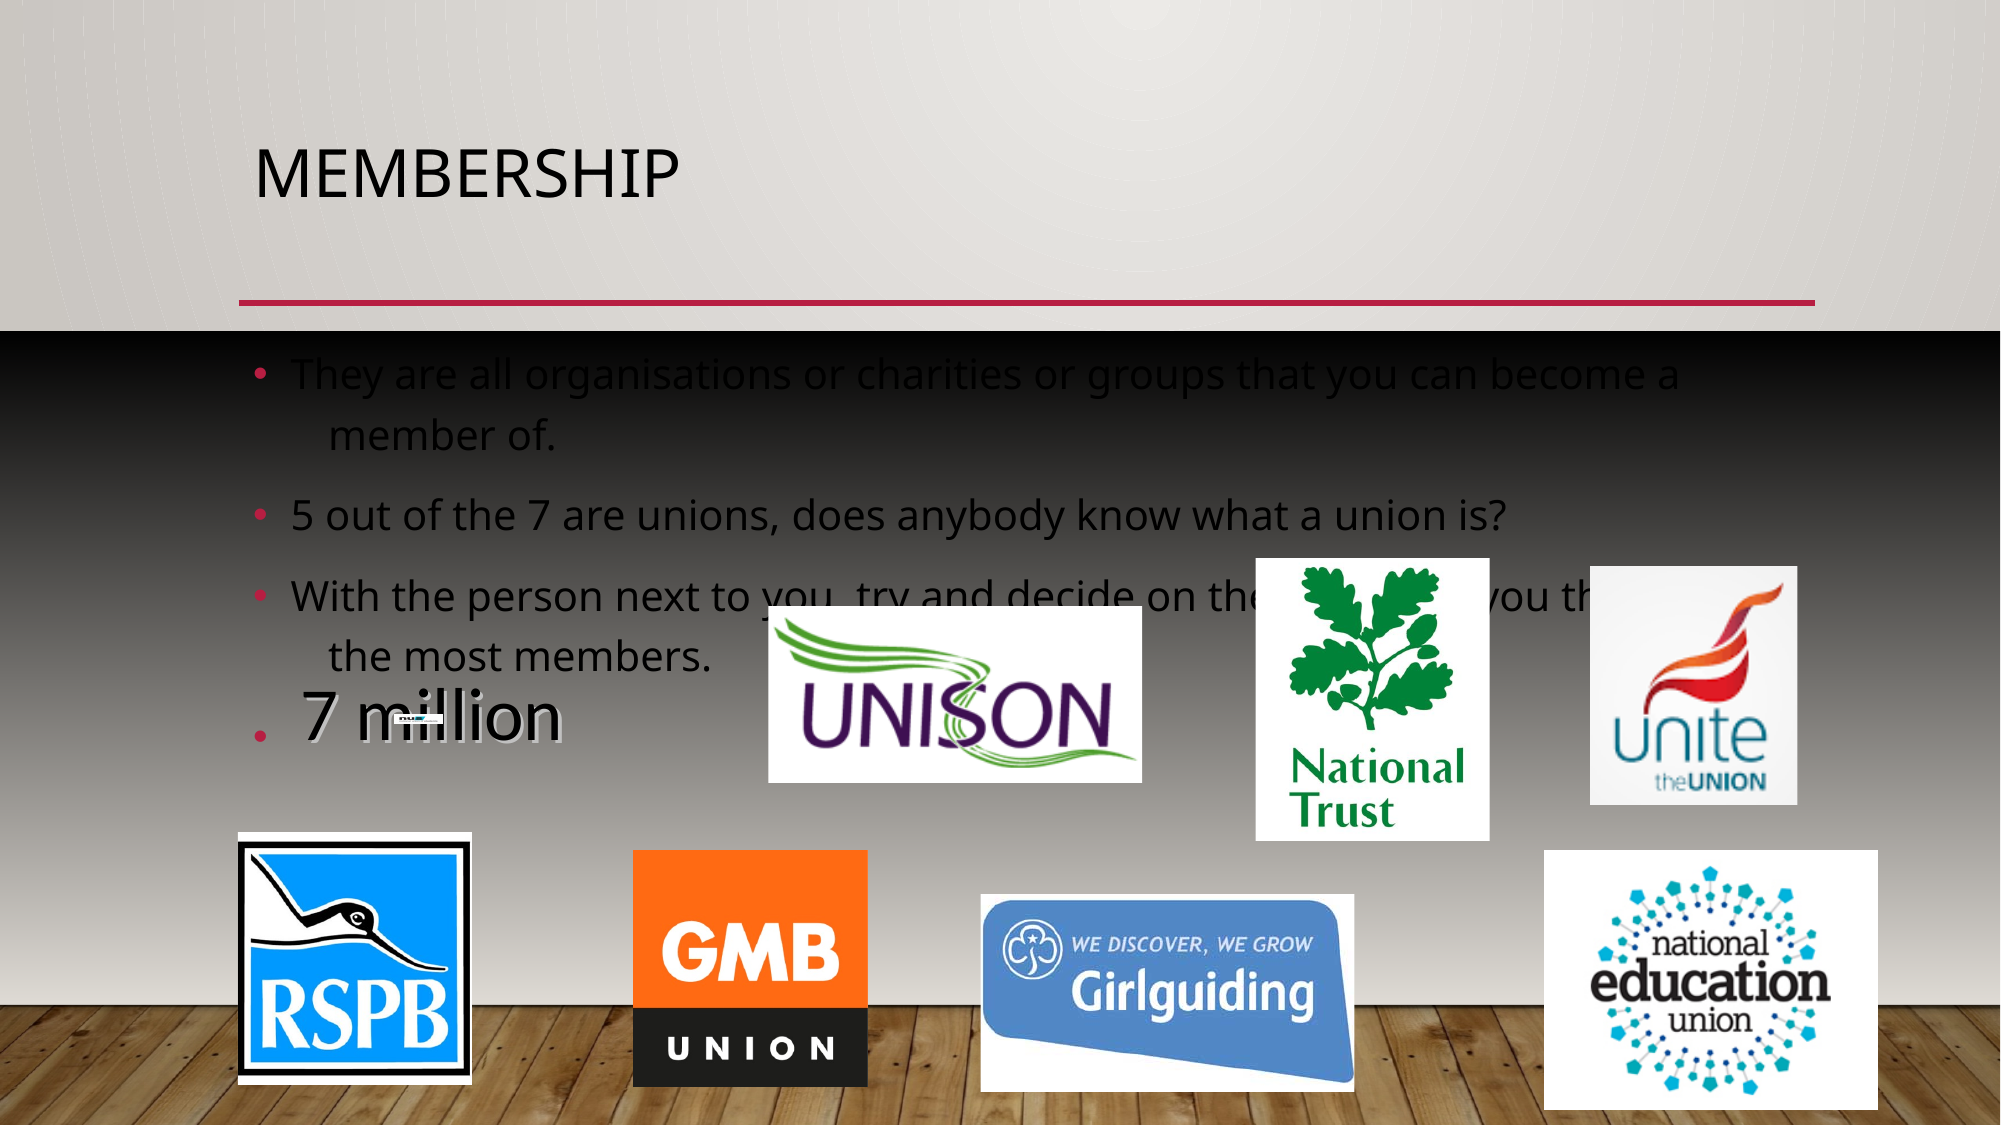

# Membership
They are all organisations or charities or groups that you can become a member of.
5 out of the 7 are unions, does anybody know what a union is?
With the person next to you, try and decide on the ones that you think have the most members.
1.31 million
5.75
million
1.37million
7 million
1.1
million
631,000
462,000
538,000